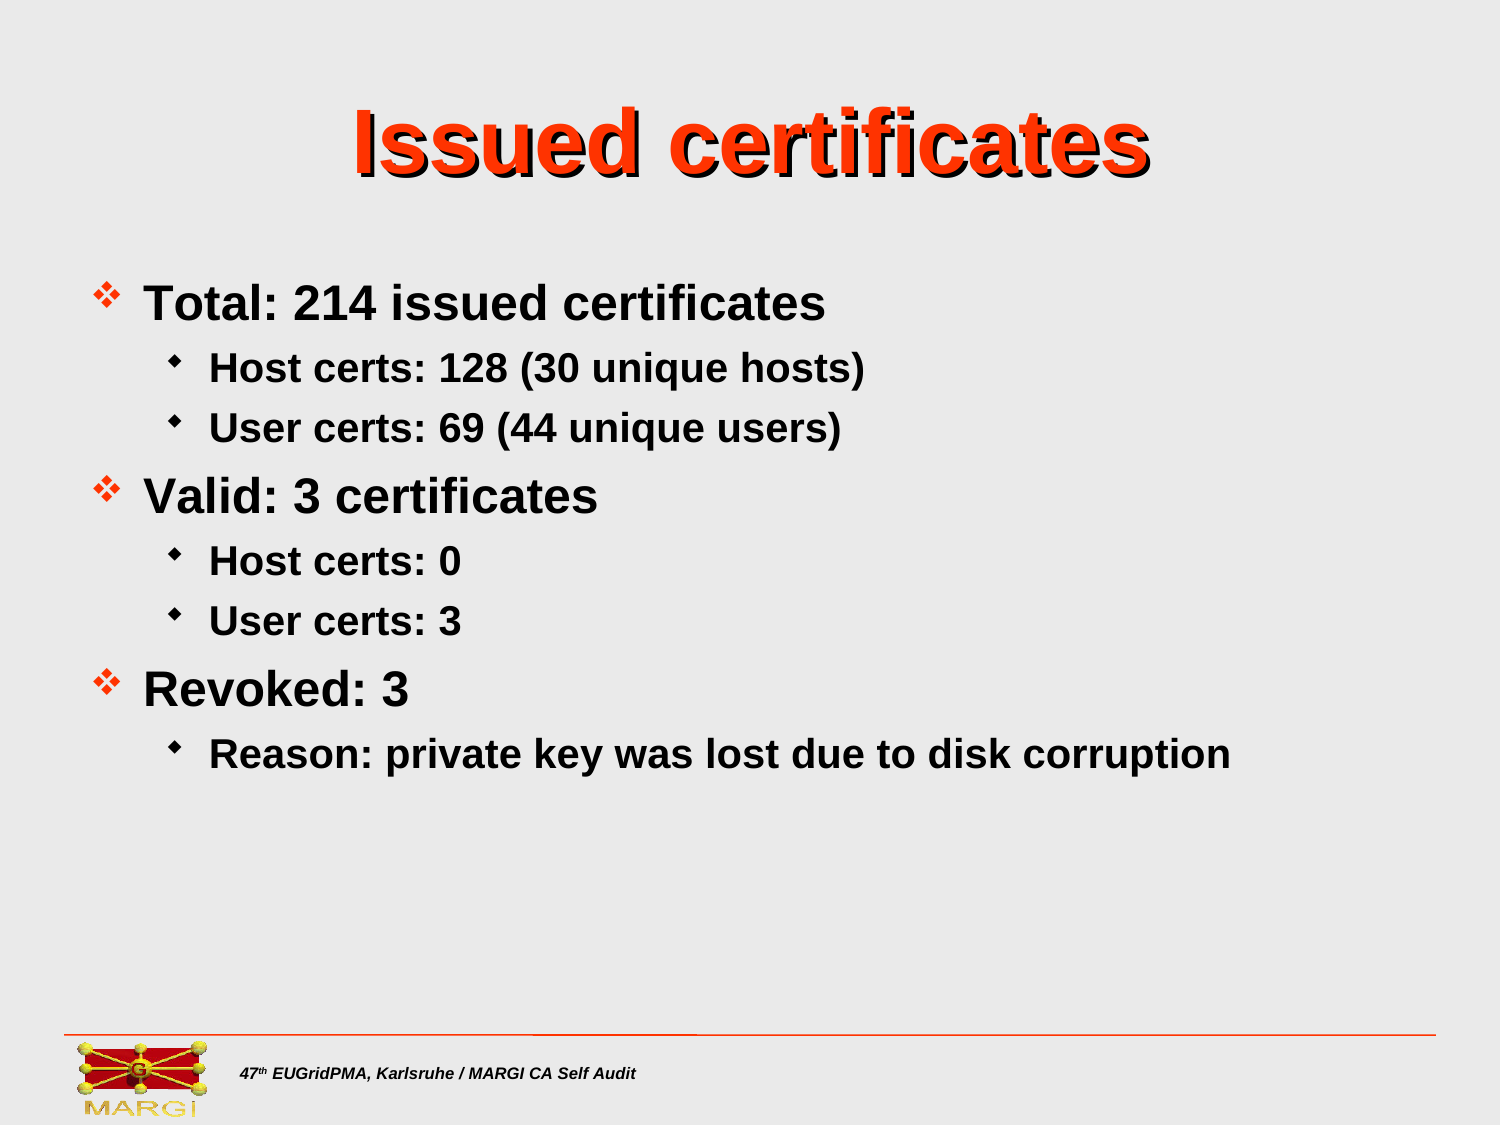

Issued certificates
Total: 214 issued certificates
Host certs: 128 (30 unique hosts)
User certs: 69 (44 unique users)
Valid: 3 certificates
Host certs: 0
User certs: 3
Revoked: 3
Reason: private key was lost due to disk corruption